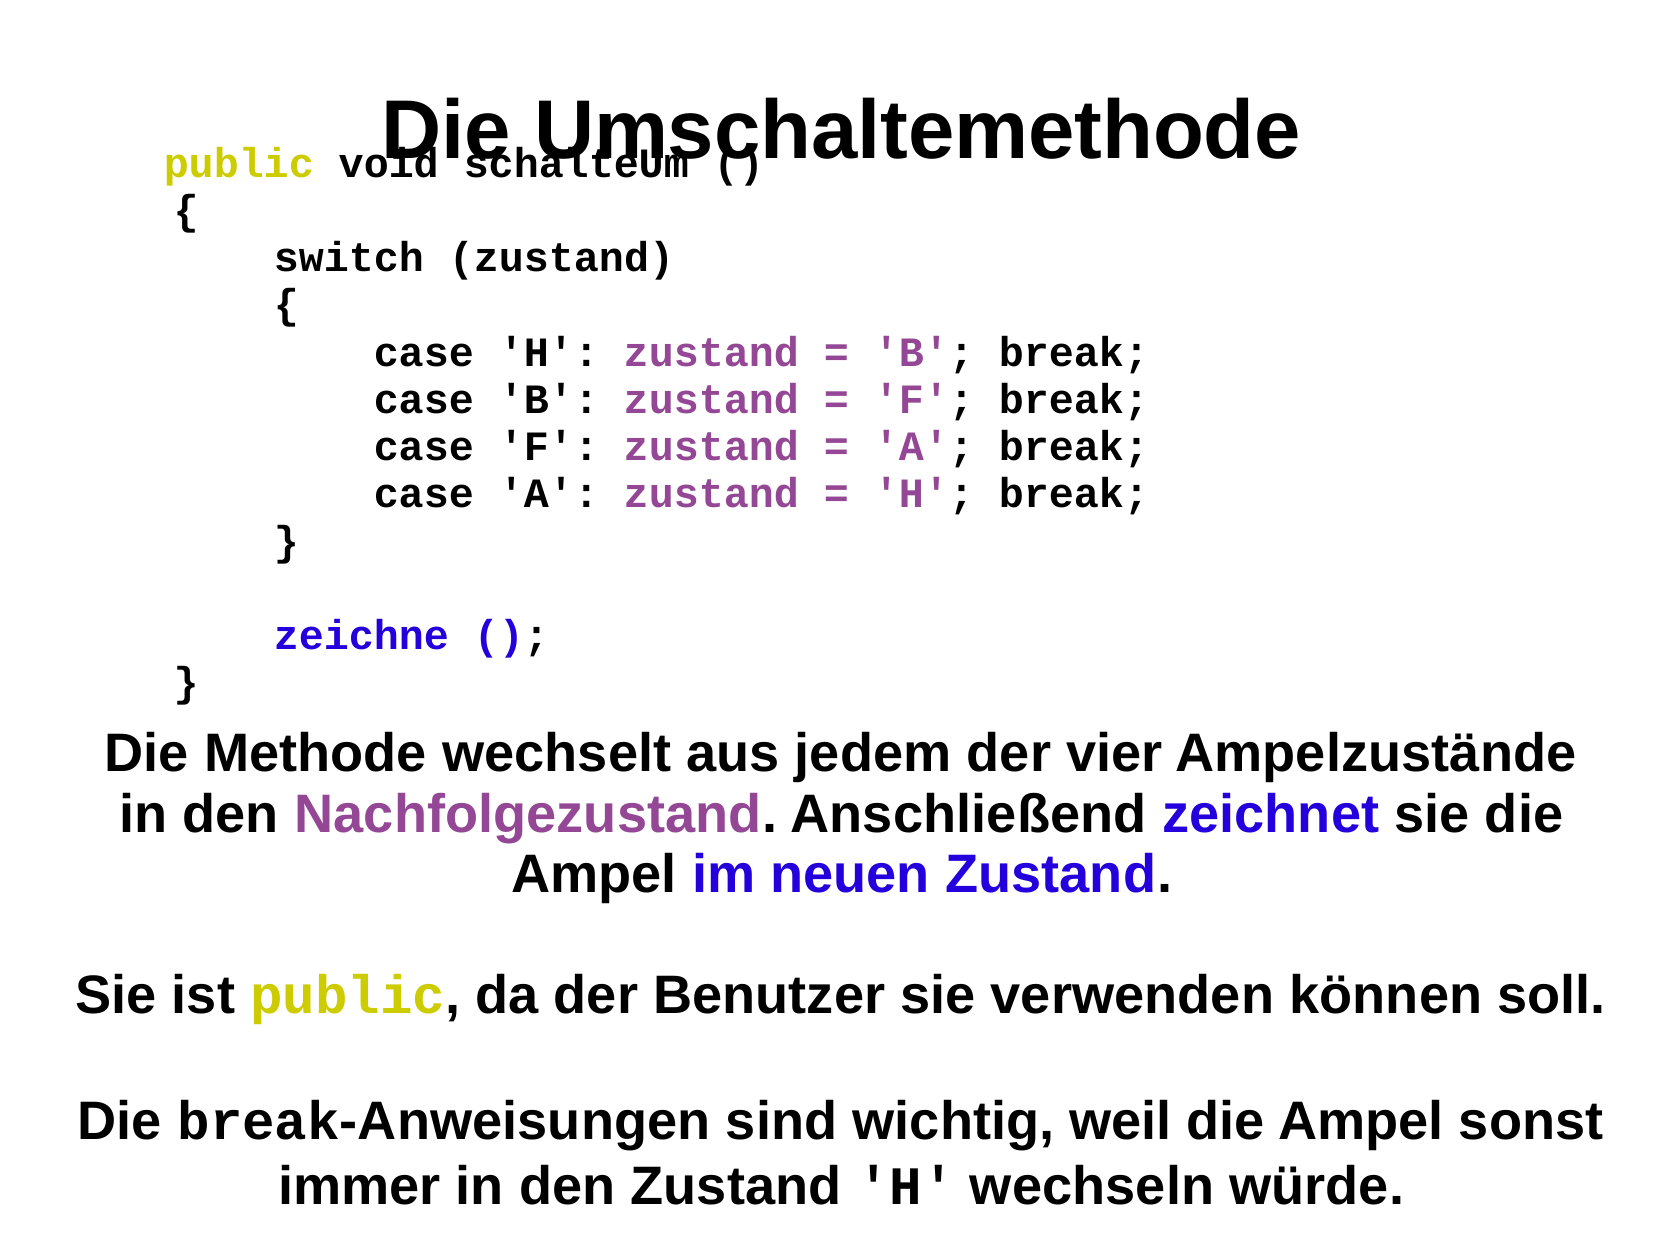

Die Umschaltemethode
 public void schalteUm ()
 {
 switch (zustand)
 {
 case 'H': zustand = 'B'; break;
 case 'B': zustand = 'F'; break;
 case 'F': zustand = 'A'; break;
 case 'A': zustand = 'H'; break;
 }
 zeichne ();
 }
Die Methode wechselt aus jedem der vier Ampelzustände in den Nachfolgezustand. Anschließend zeichnet sie die Ampel im neuen Zustand.
Sie ist public, da der Benutzer sie verwenden können soll.
Die break-Anweisungen sind wichtig, weil die Ampel sonst immer in den Zustand 'H' wechseln würde.